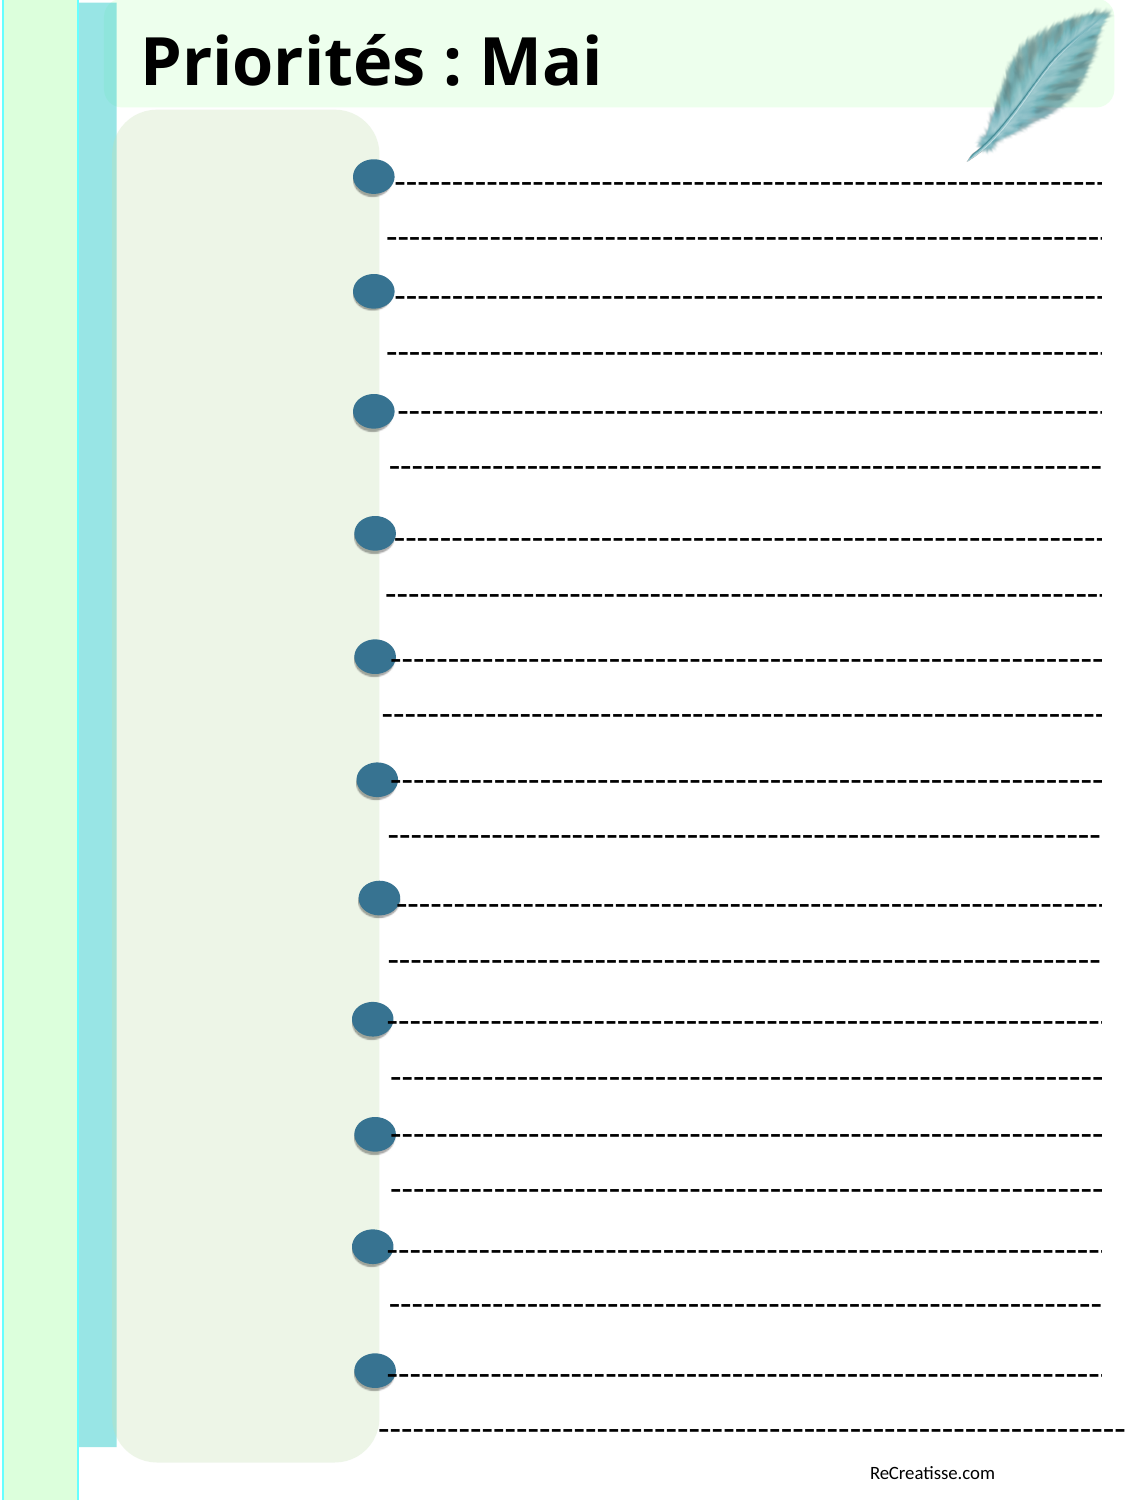

Priorités : Mai
--------------------------------------------------------------------------------------
--------------------------------------------------------------------------------------
--------------------------------------------------------------------------------------
--------------------------------------------------------------------------------------
--------------------------------------------------------------------------------------
--------------------------------------------------------------------------------------
--------------------------------------------------------------------------------------
--------------------------------------------------------------------------------------
--------------------------------------------------------------------------------------
--------------------------------------------------------------------------------------
--------------------------------------------------------------------------------------
--------------------------------------------------------------------------------------
--------------------------------------------------------------------------------------
--------------------------------------------------------------------------------------
--------------------------------------------------------------------------------------
--------------------------------------------------------------------------------------
--------------------------------------------------------------------------------------
--------------------------------------------------------------------------------------
--------------------------------------------------------------------------------------
--------------------------------------------------------------------------------------
--------------------------------------------------------------------------------------
--------------------------------------------------------------------------------------
ReCreatisse.com